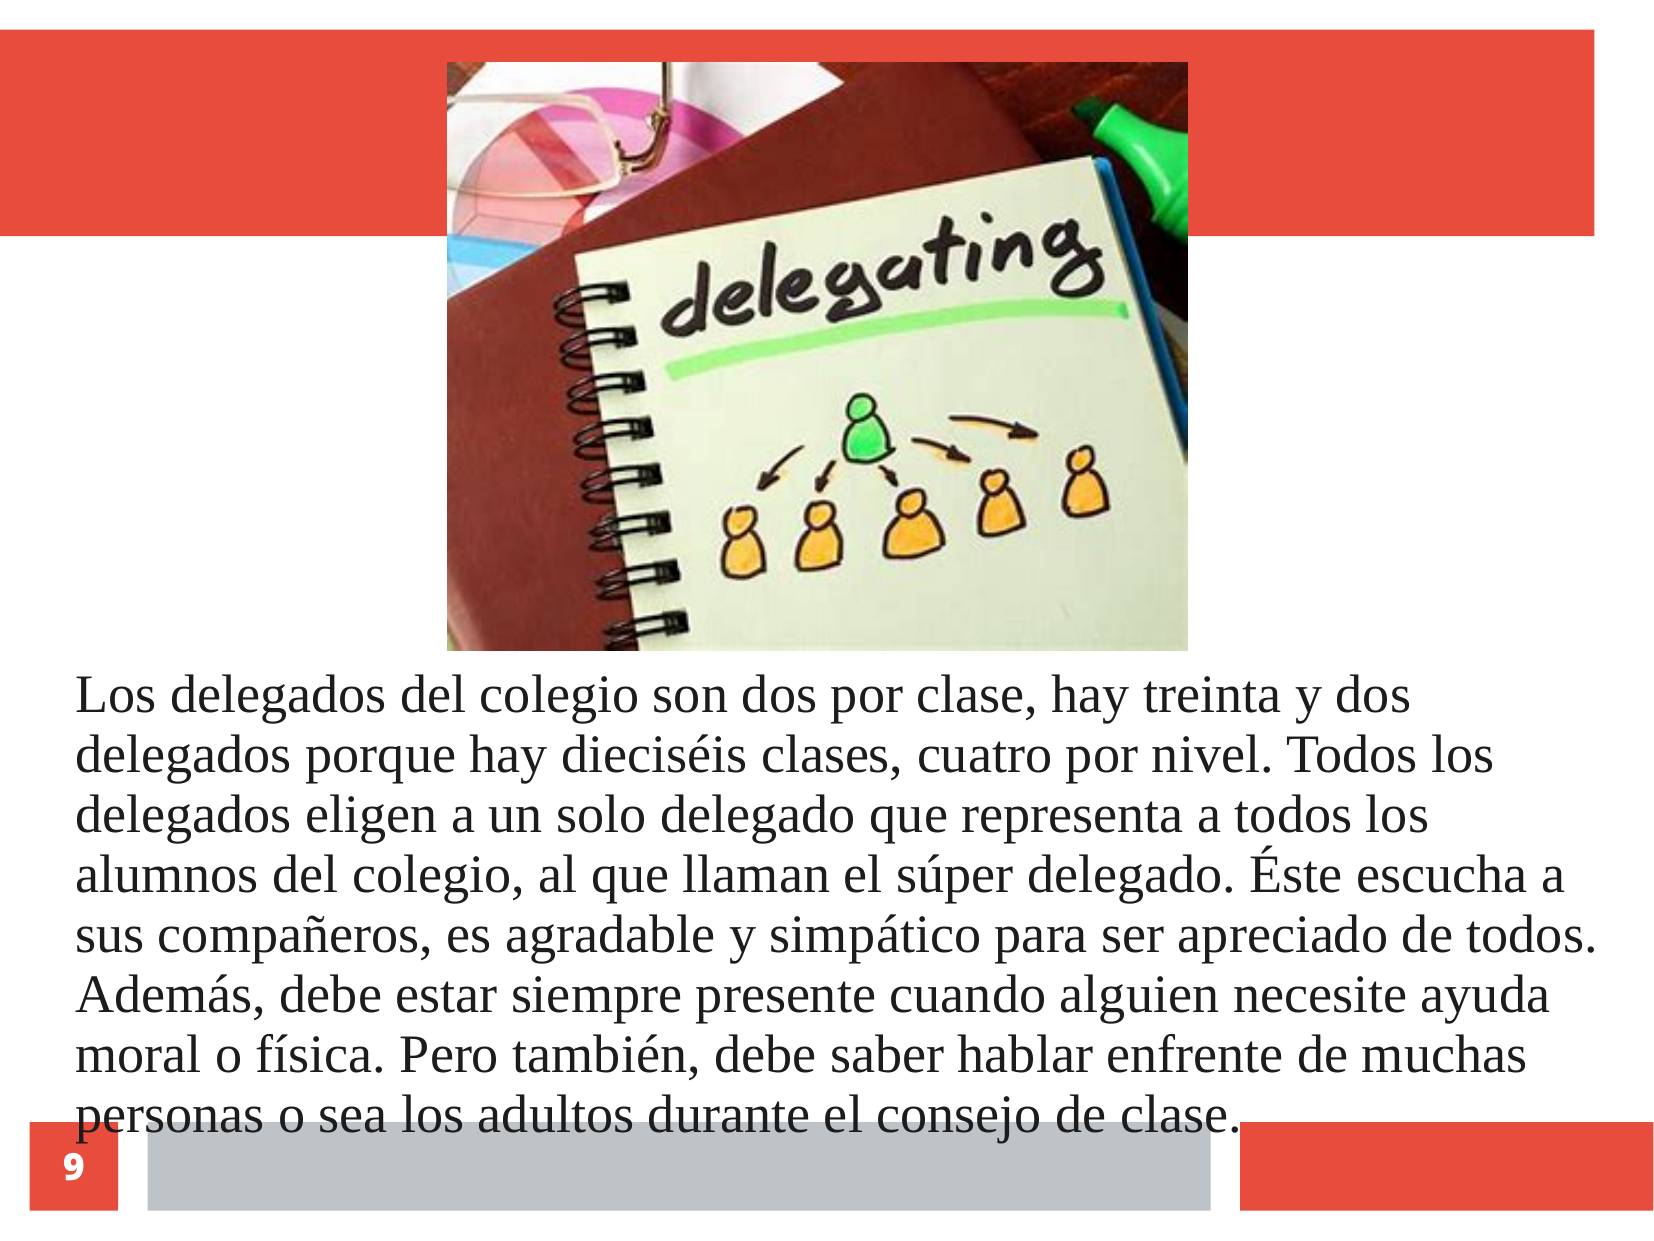

# Los delegados del colegio son dos por clase, hay treinta y dos delegados porque hay dieciséis clases, cuatro por nivel. Todos los delegados eligen a un solo delegado que representa a todos los alumnos del colegio, al que llaman el súper delegado. Éste escucha a sus compañeros, es agradable y simpático para ser apreciado de todos. Además, debe estar siempre presente cuando alguien necesite ayuda moral o física. Pero también, debe saber hablar enfrente de muchas personas o sea los adultos durante el consejo de clase.
9